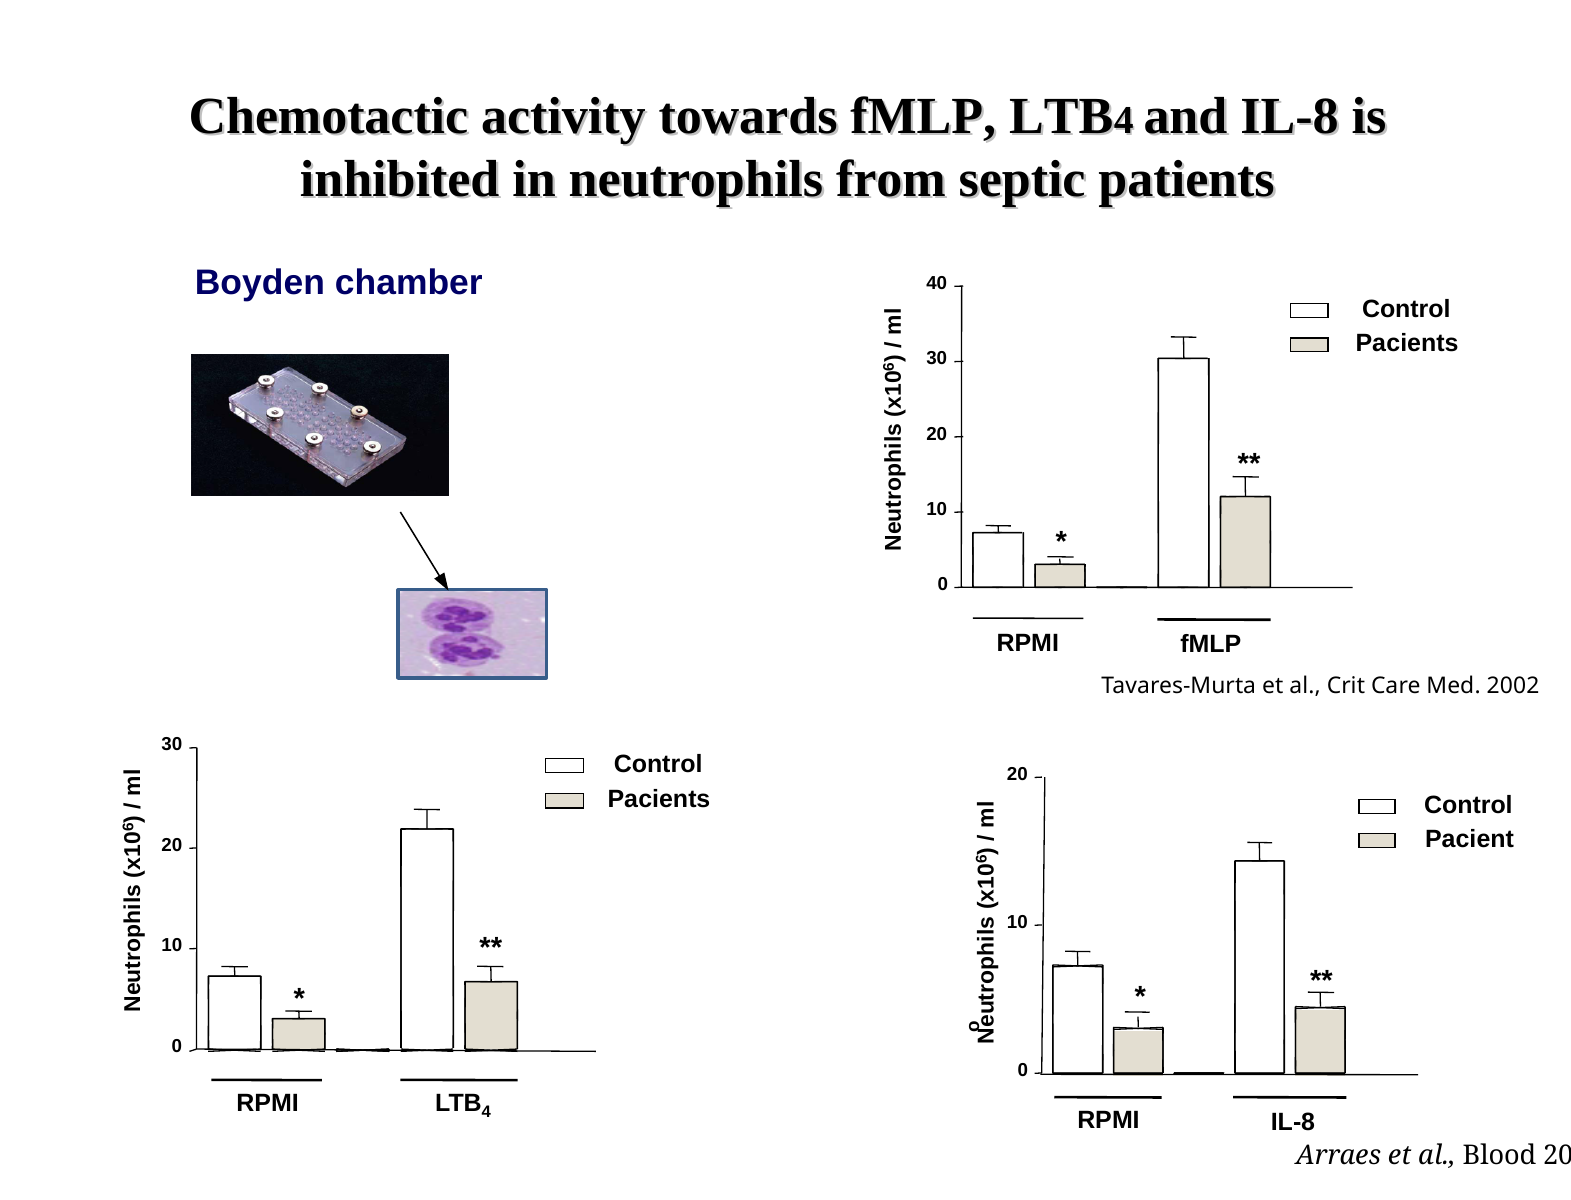

# Chemotactic activity towards fMLP, LTB4 and IL-8 is inhibited in neutrophils from septic patients
40
Control
Pacients
30
Neutrophils (x106) / ml
20
**
10
*
0
RPMI
fMLP
Boyden chamber
Tavares-Murta et al., Crit Care Med. 2002
30
Control
Pacients
20
Neutrophils (x106) / ml
**
10
*
0
LTB4
RPMI
20
Control
Pacient
Neutrophils (x106) / ml
10
**
*
o
0
RPMI
IL-8
Arraes et al., Blood 2006